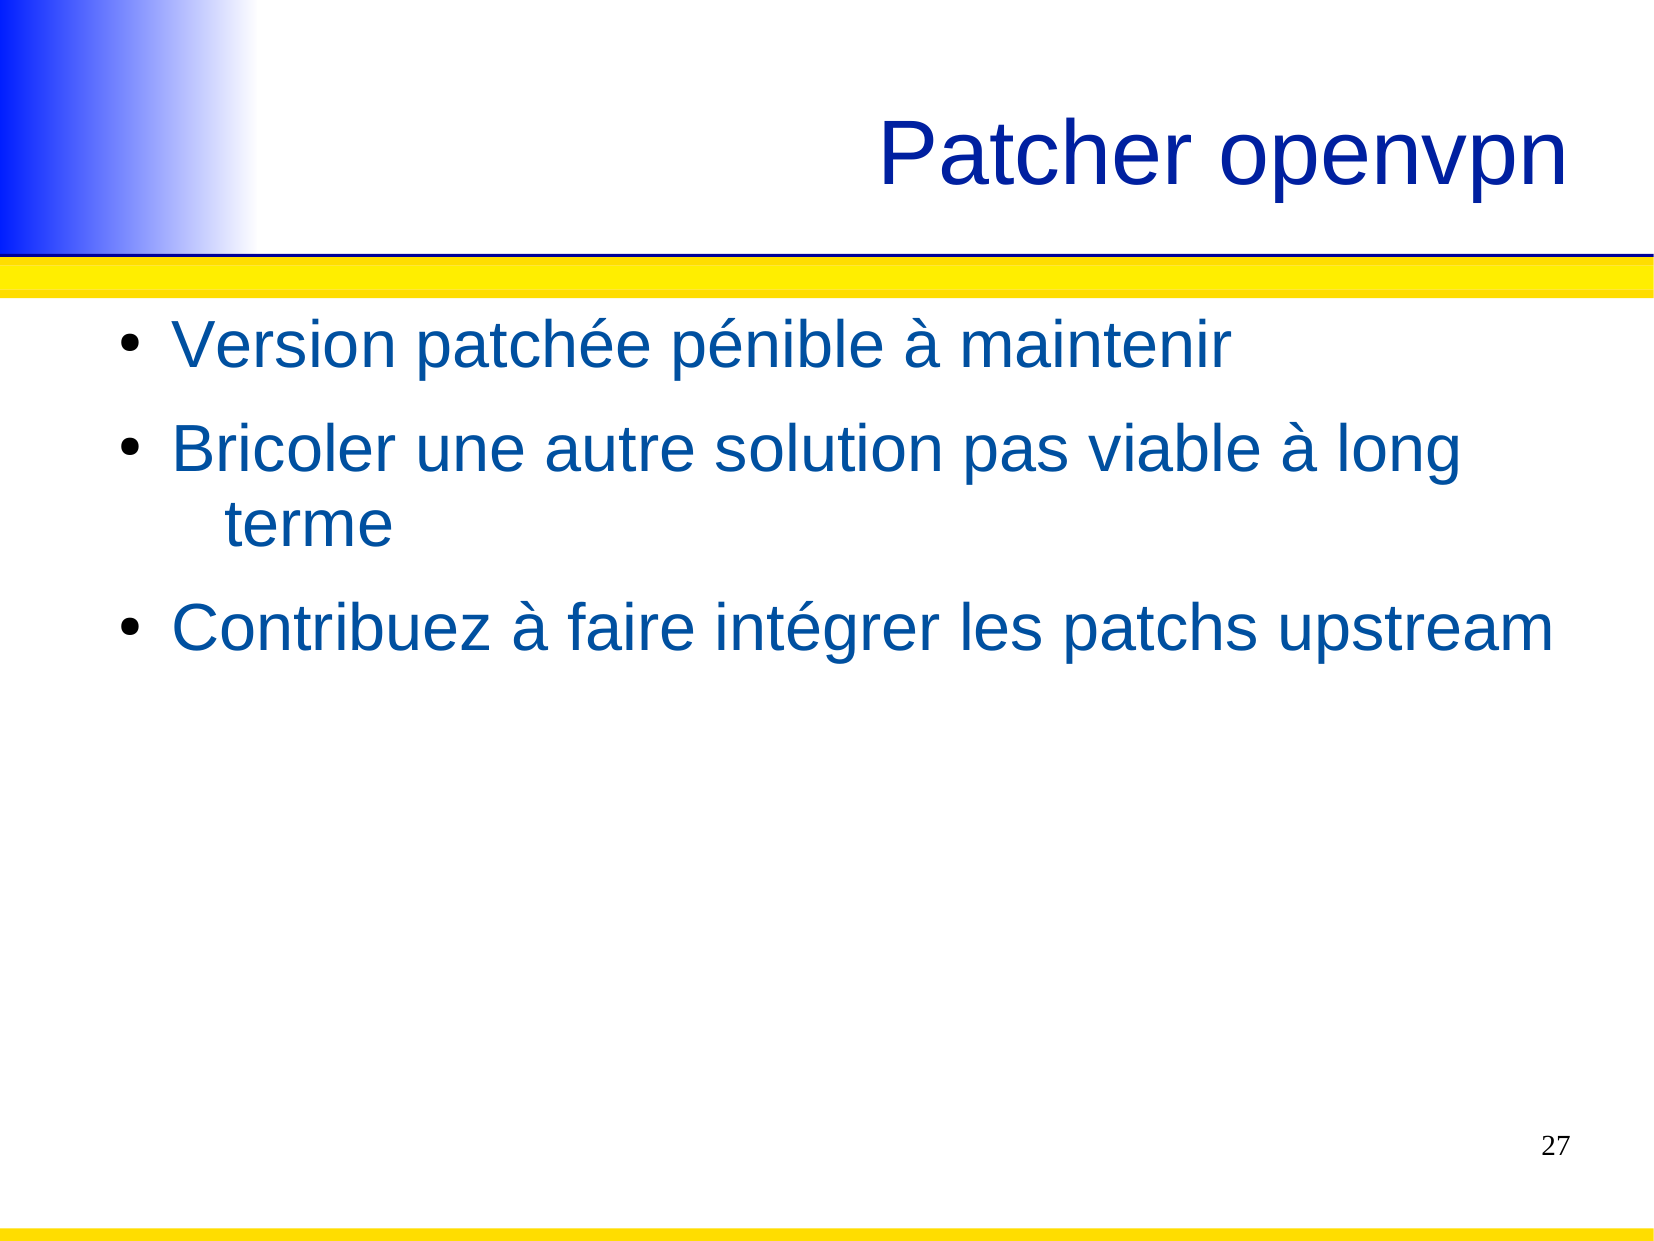

# Patcher openvpn
Version patchée pénible à maintenir
Bricoler une autre solution pas viable à long terme
Contribuez à faire intégrer les patchs upstream
27